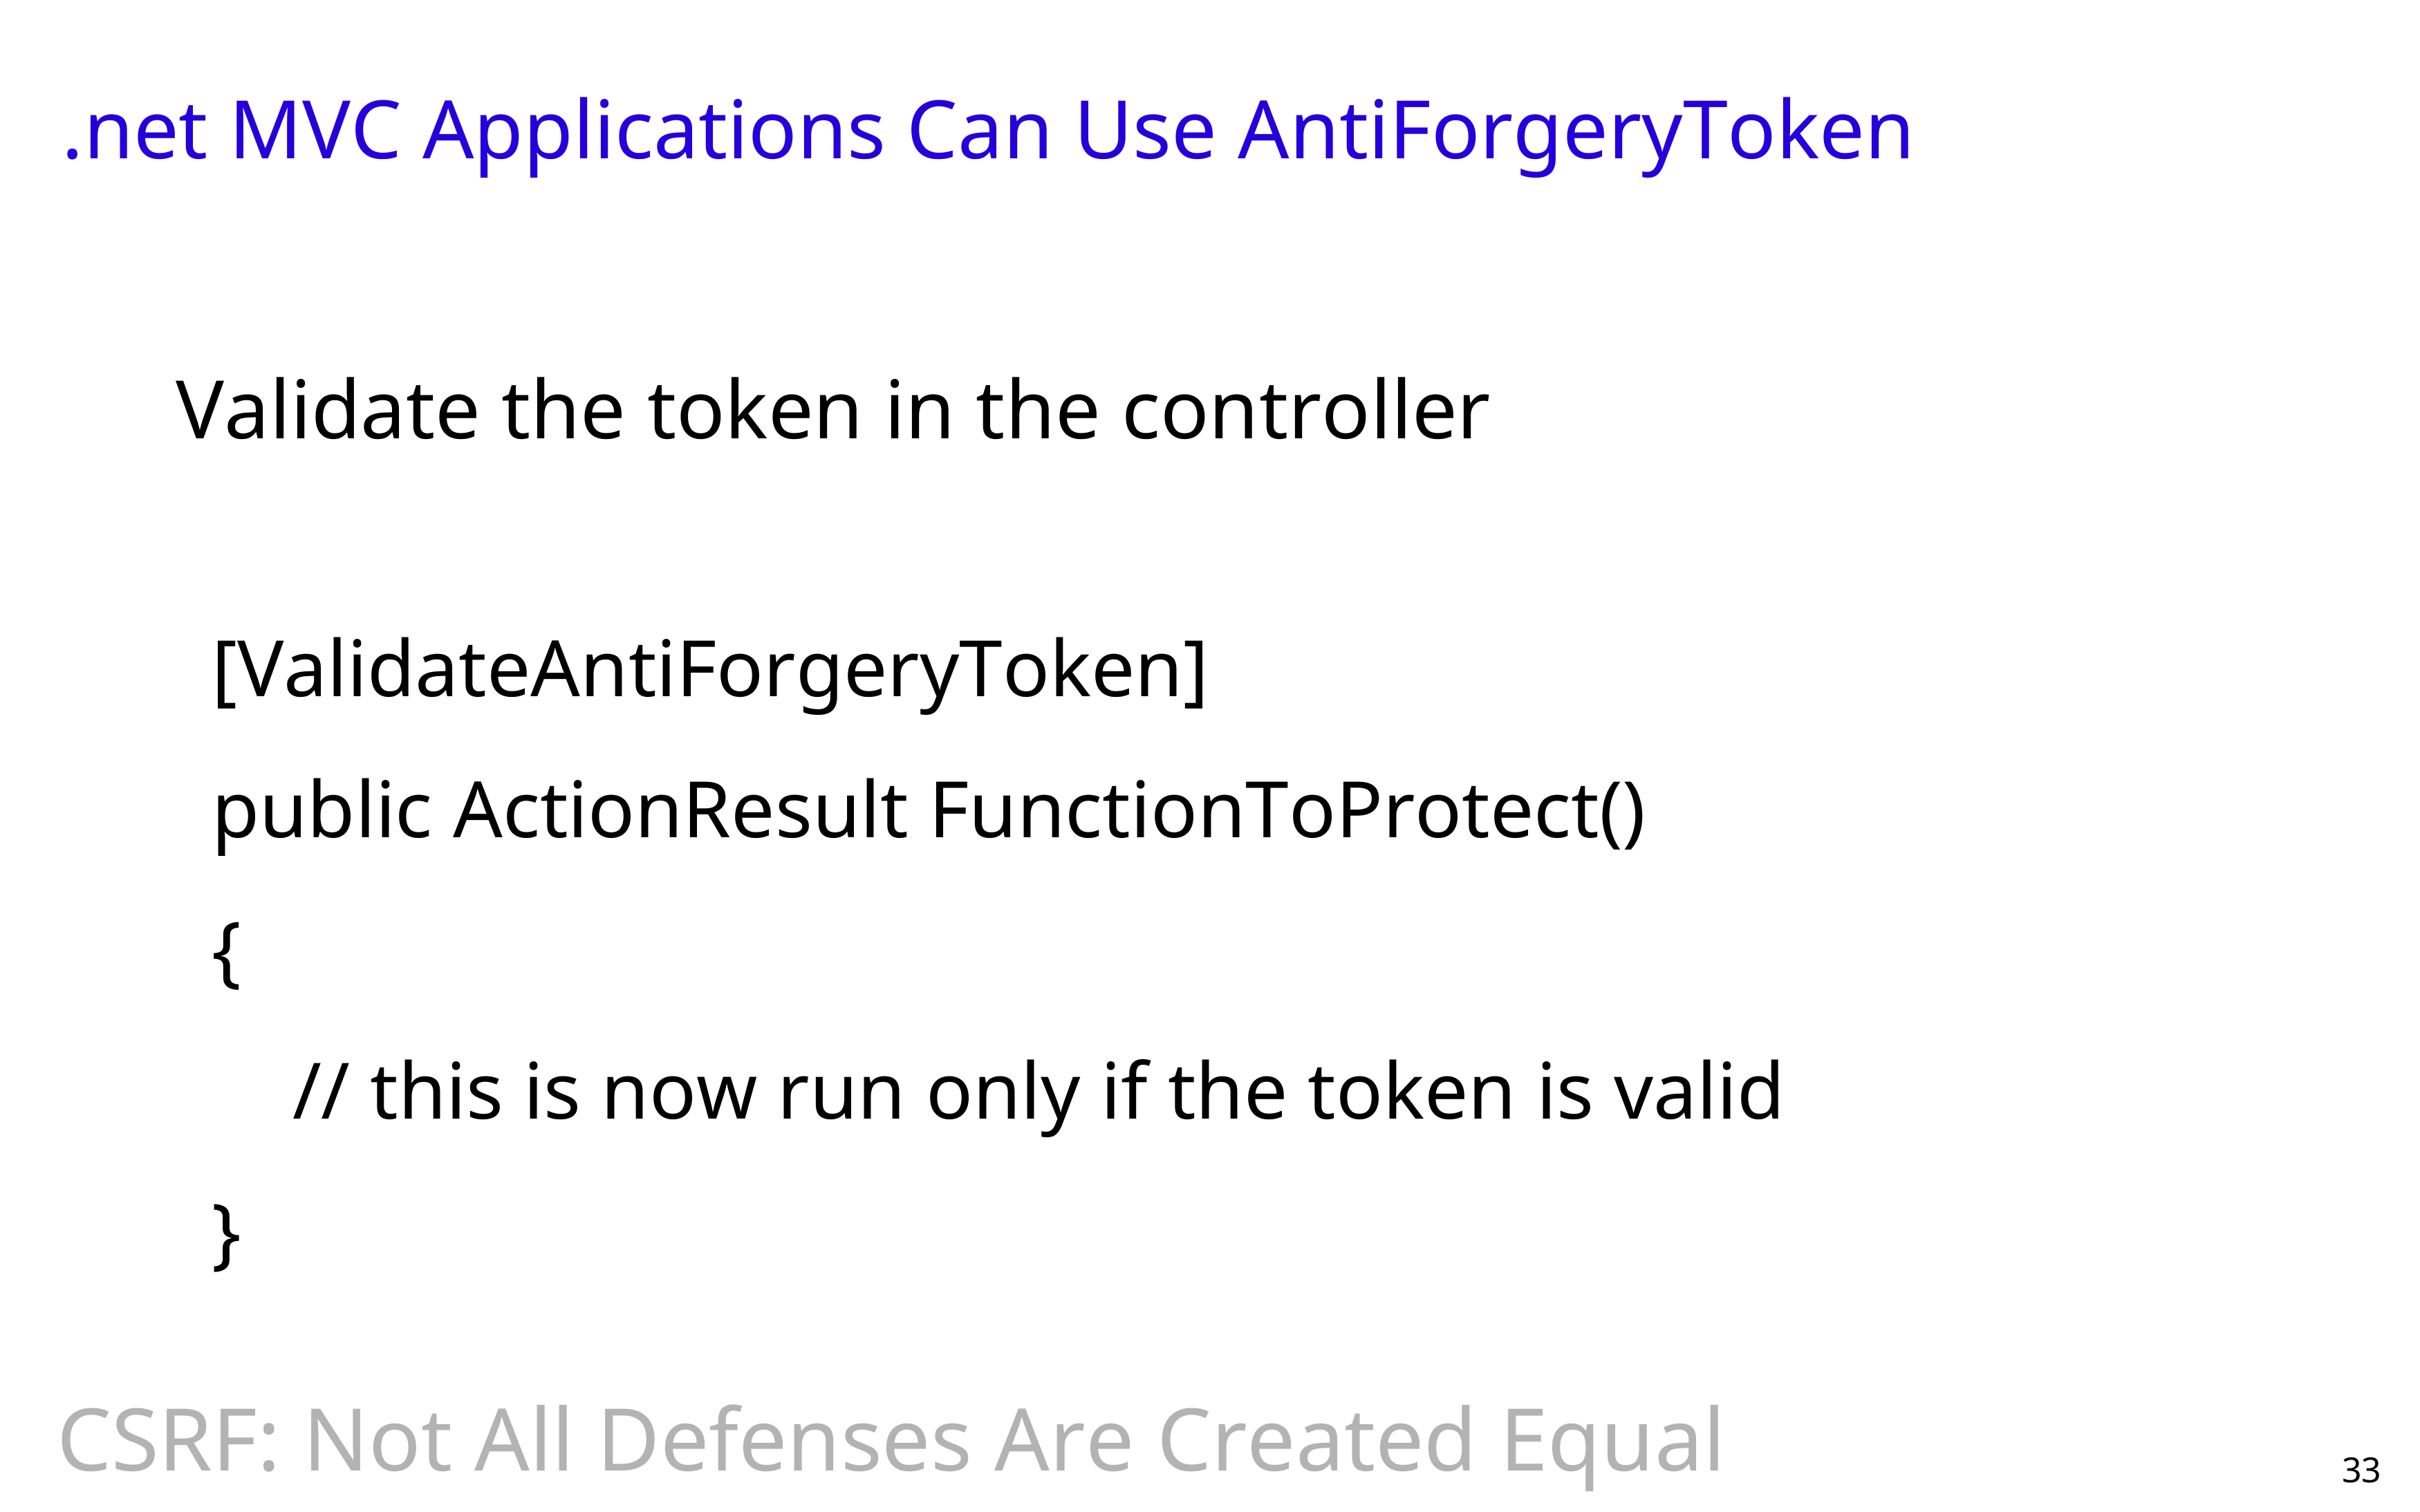

.net MVC Applications Can Use AntiForgeryToken
Validate the token in the controller
[ValidateAntiForgeryToken]
public ActionResult FunctionToProtect()
{
 // this is now run only if the token is valid
}